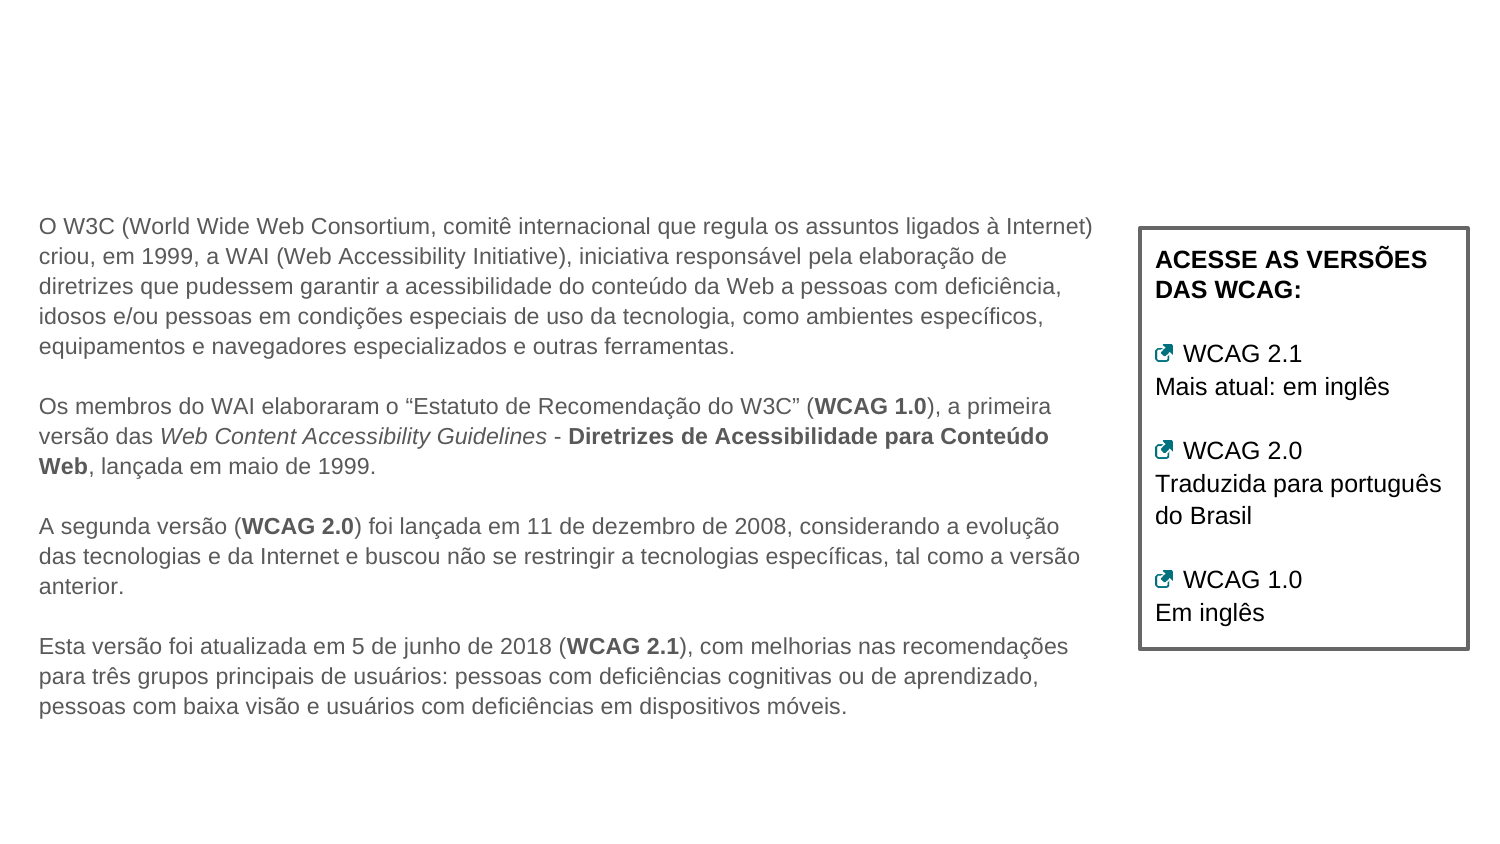

# Recomendações de Acessibilidade Internacionais
O W3C (World Wide Web Consortium, comitê internacional que regula os assuntos ligados à Internet) criou, em 1999, a WAI (Web Accessibility Initiative), iniciativa responsável pela elaboração de diretrizes que pudessem garantir a acessibilidade do conteúdo da Web a pessoas com deficiência, idosos e/ou pessoas em condições especiais de uso da tecnologia, como ambientes específicos, equipamentos e navegadores especializados e outras ferramentas.
Os membros do WAI elaboraram o “Estatuto de Recomendação do W3C” (WCAG 1.0), a primeira versão das Web Content Accessibility Guidelines - Diretrizes de Acessibilidade para Conteúdo Web, lançada em maio de 1999.
A segunda versão (WCAG 2.0) foi lançada em 11 de dezembro de 2008, considerando a evolução das tecnologias e da Internet e buscou não se restringir a tecnologias específicas, tal como a versão anterior.
Esta versão foi atualizada em 5 de junho de 2018 (WCAG 2.1), com melhorias nas recomendações para três grupos principais de usuários: pessoas com deficiências cognitivas ou de aprendizado, pessoas com baixa visão e usuários com deficiências em dispositivos móveis.
ACESSE AS VERSÕES DAS WCAG:
WCAG 2.1
Mais atual: em inglês
WCAG 2.0
Traduzida para português do Brasil
WCAG 1.0
Em inglês